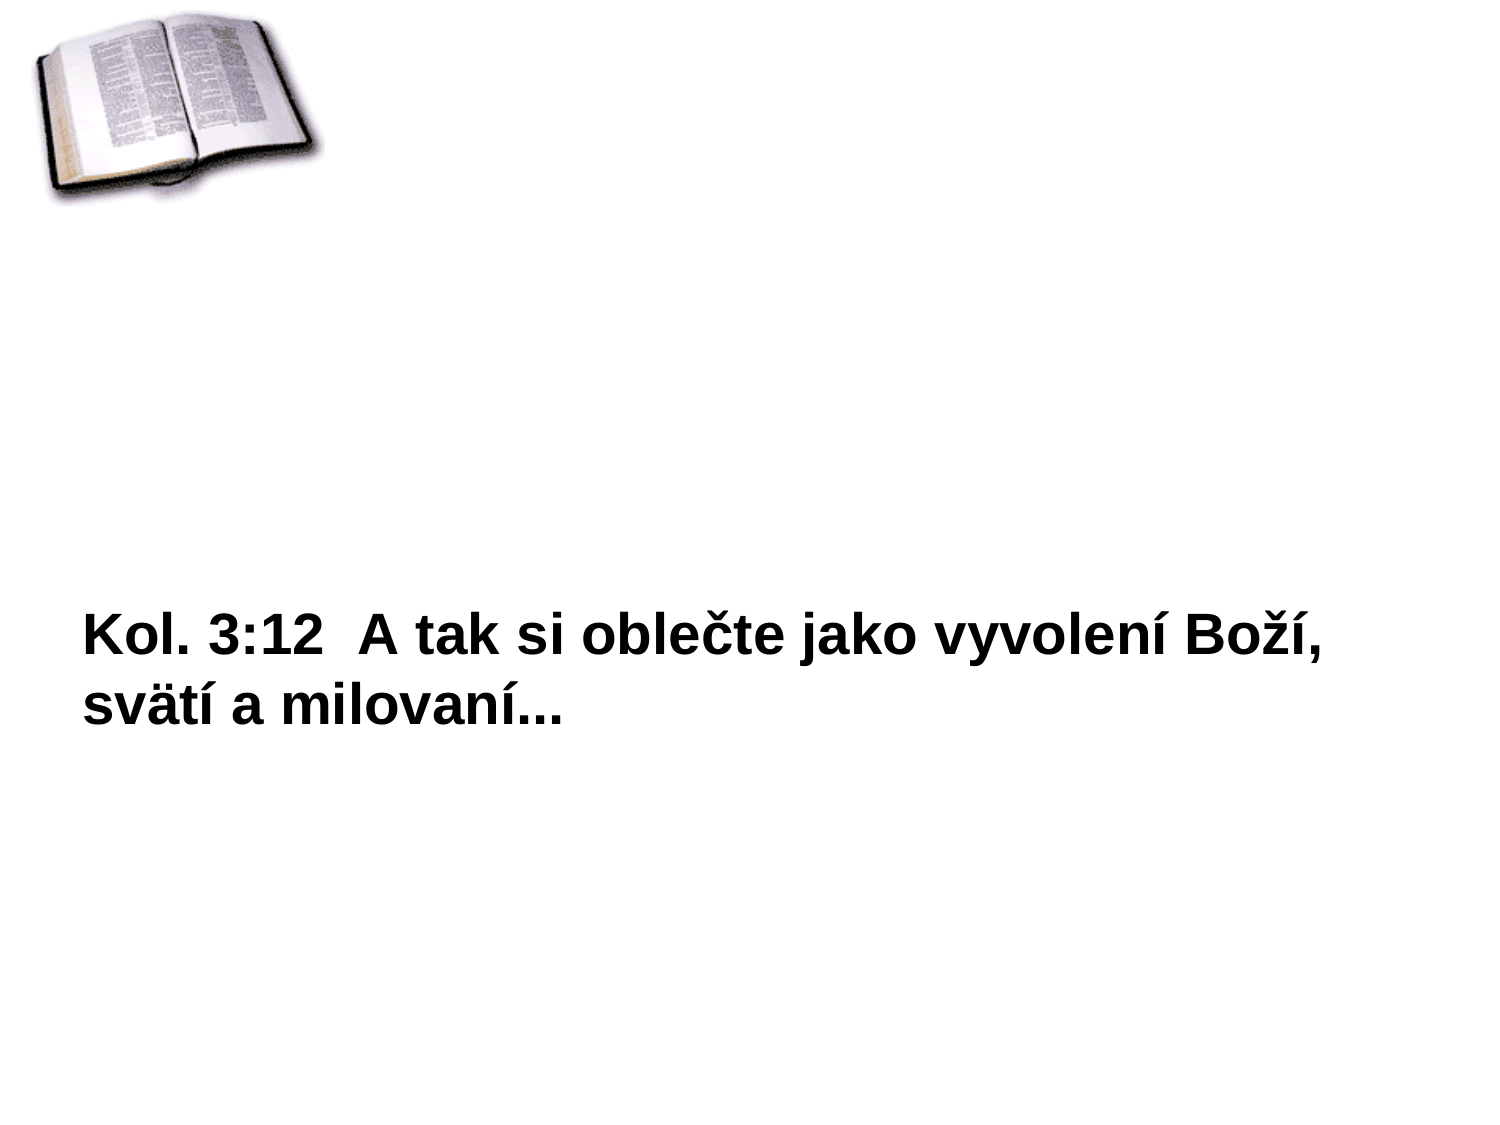

# Kol. 3:12  A tak si oblečte jako vyvolení Boží, svätí a milovaní...